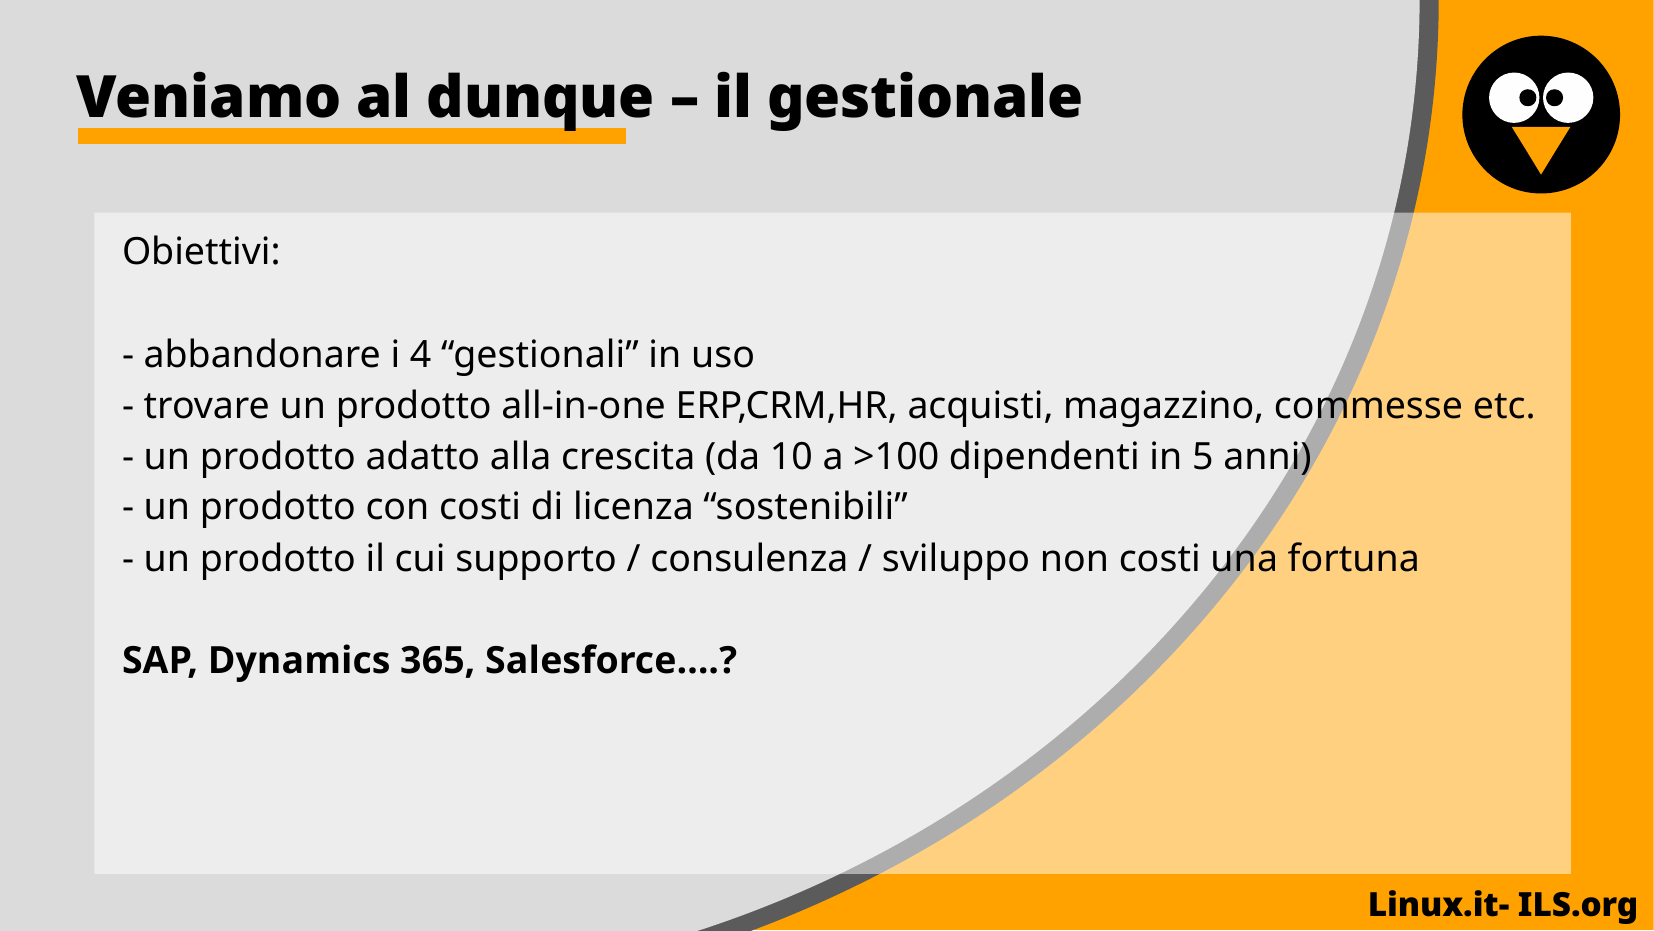

Veniamo al dunque – il gestionale
#
Obiettivi:
- abbandonare i 4 “gestionali” in uso
- trovare un prodotto all-in-one ERP,CRM,HR, acquisti, magazzino, commesse etc.
- un prodotto adatto alla crescita (da 10 a >100 dipendenti in 5 anni)
- un prodotto con costi di licenza “sostenibili”
- un prodotto il cui supporto / consulenza / sviluppo non costi una fortuna
SAP, Dynamics 365, Salesforce….?
Linux.it- ILS.org